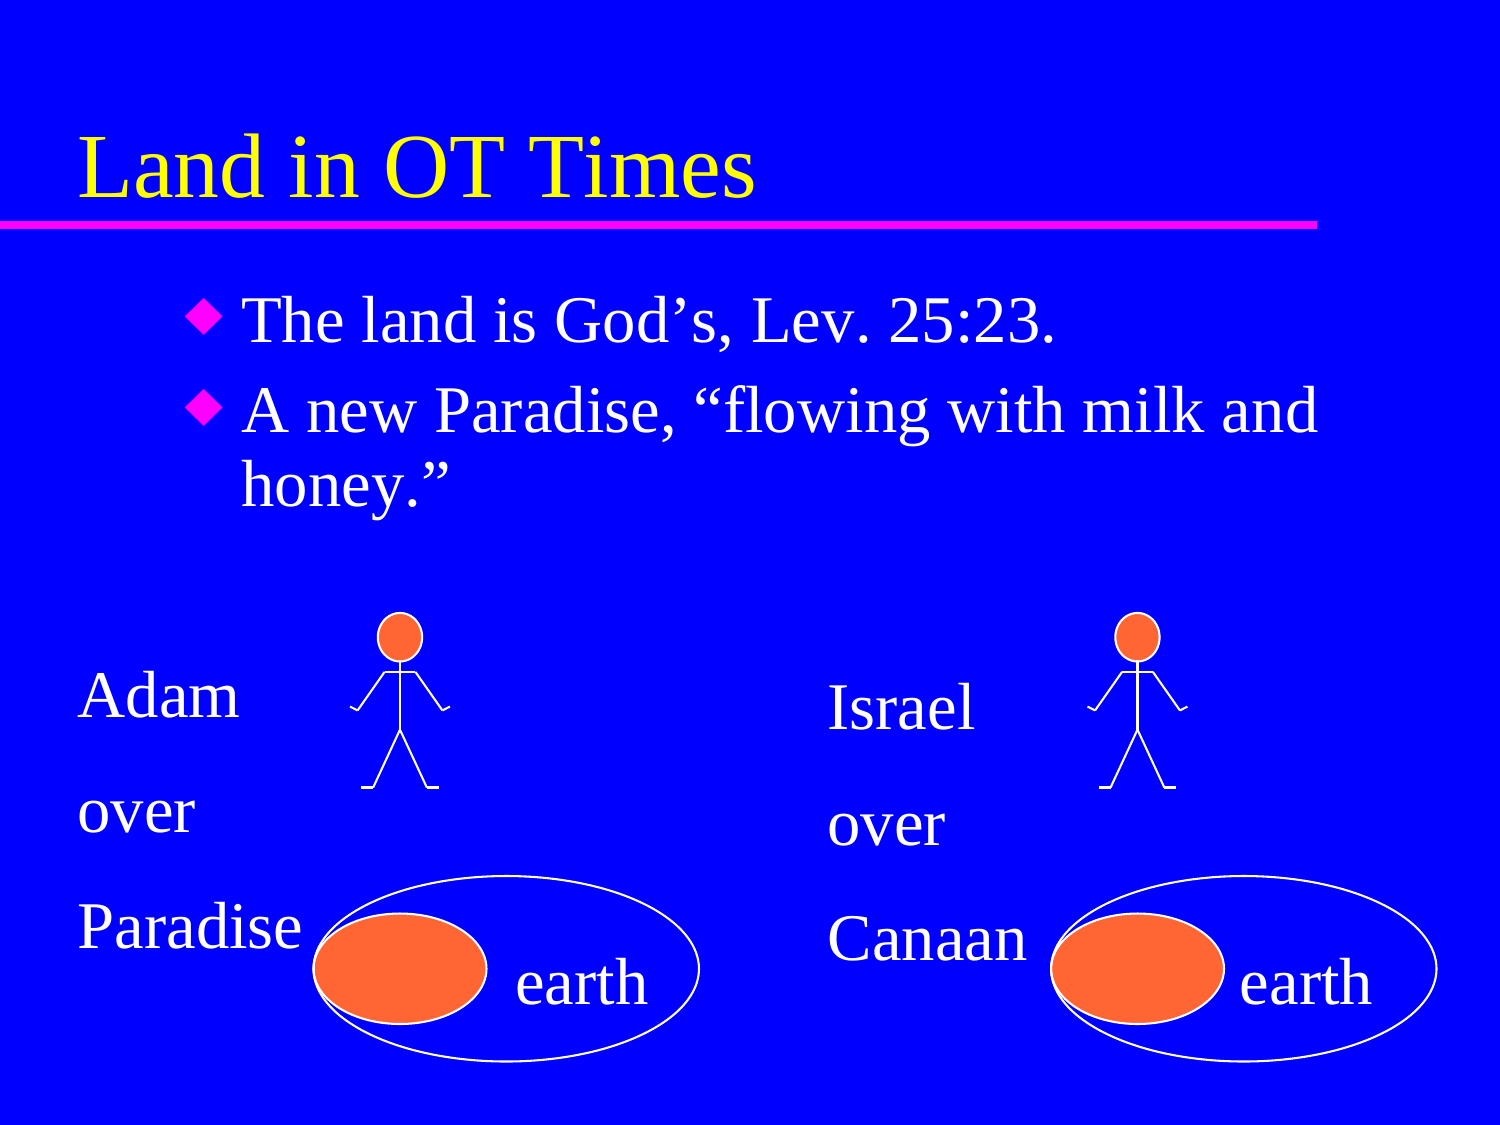

# Land in OT Times
The land is God’s, Lev. 25:23.
A new Paradise, “flowing with milk and honey.”
Adam
over
Paradise
earth
Israel
over
Canaan
earth